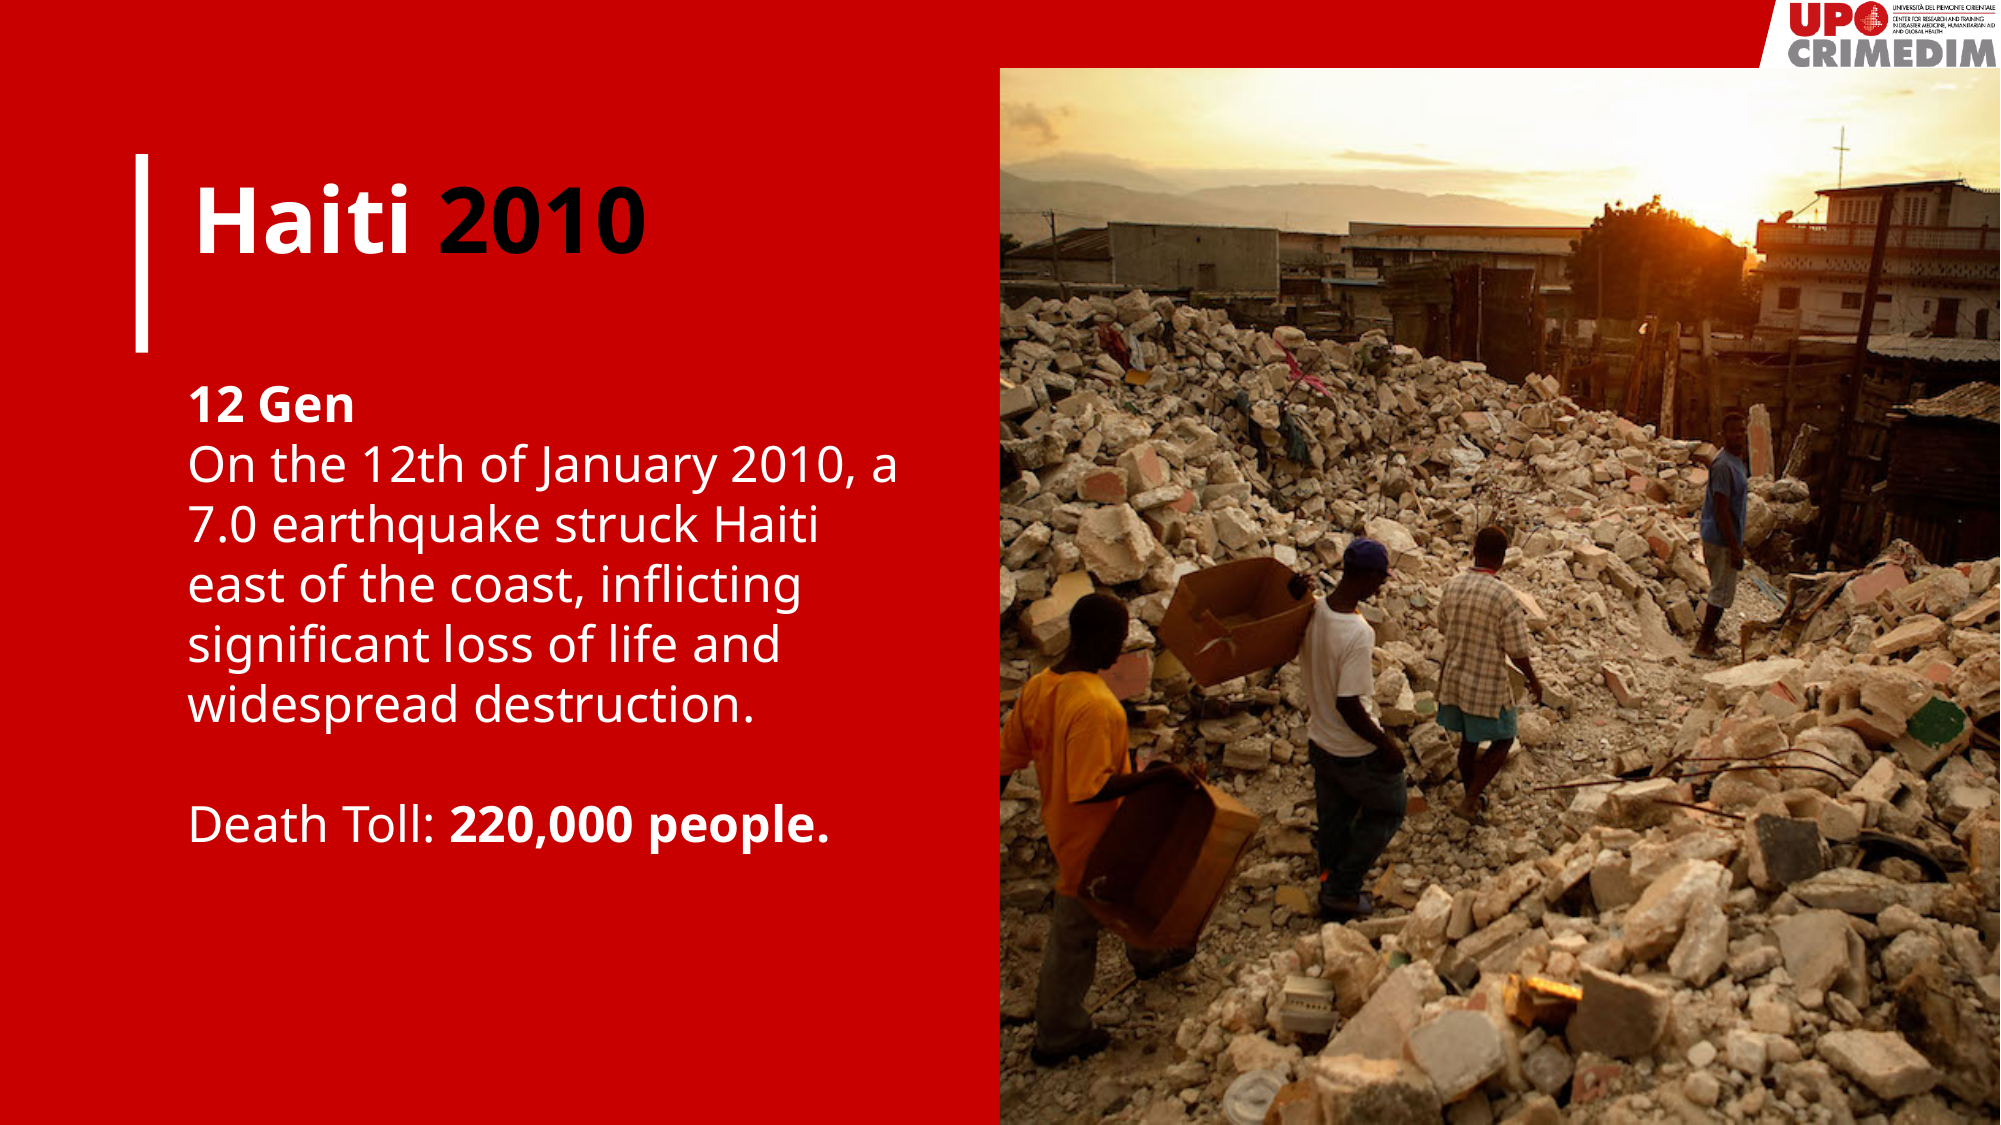

# Haiti 2010
12 Gen
On the 12th of January 2010, a 7.0 earthquake struck Haiti east of the coast, inflicting significant loss of life and widespread destruction.
Death Toll: 220,000 people.